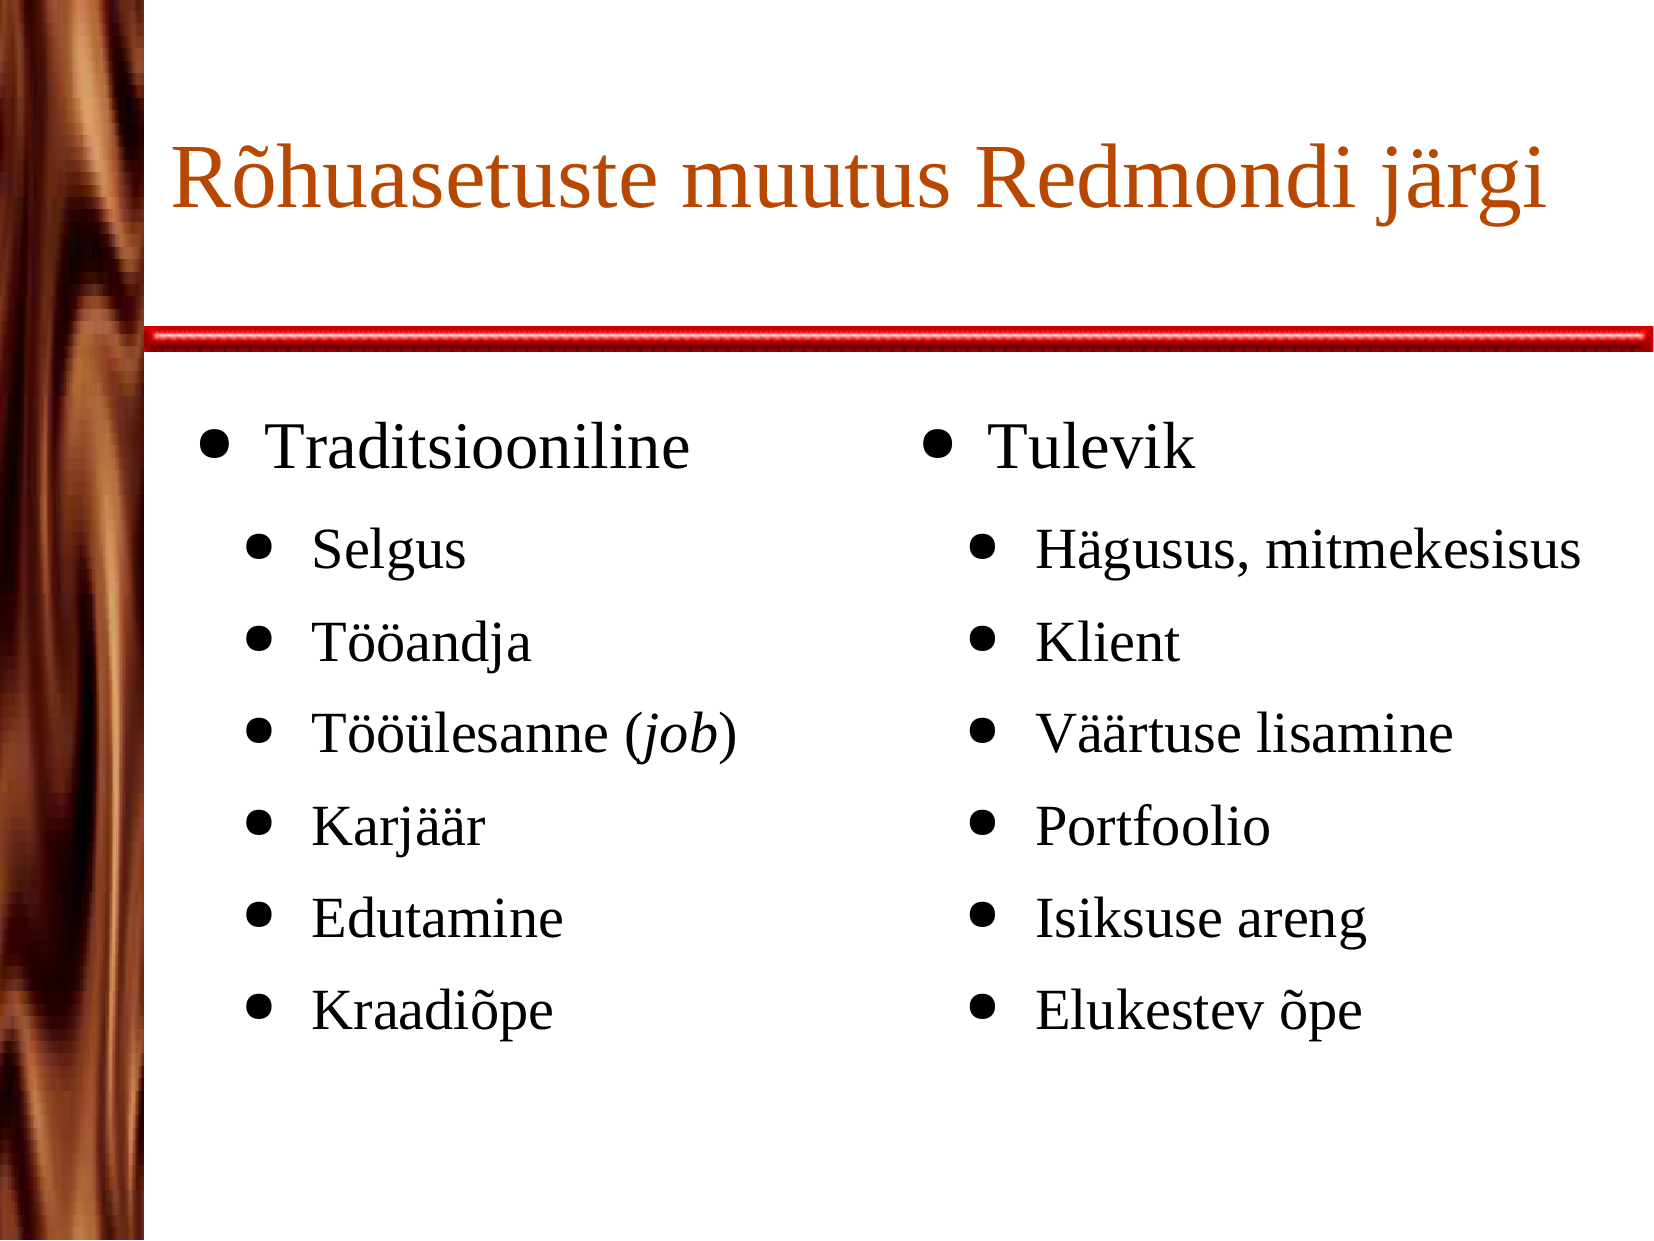

# Rõhuasetuste muutus Redmondi järgi
Traditsiooniline
Selgus
Tööandja
Tööülesanne (job)
Karjäär
Edutamine
Kraadiõpe
Tulevik
Hägusus, mitmekesisus
Klient
Väärtuse lisamine
Portfoolio
Isiksuse areng
Elukestev õpe